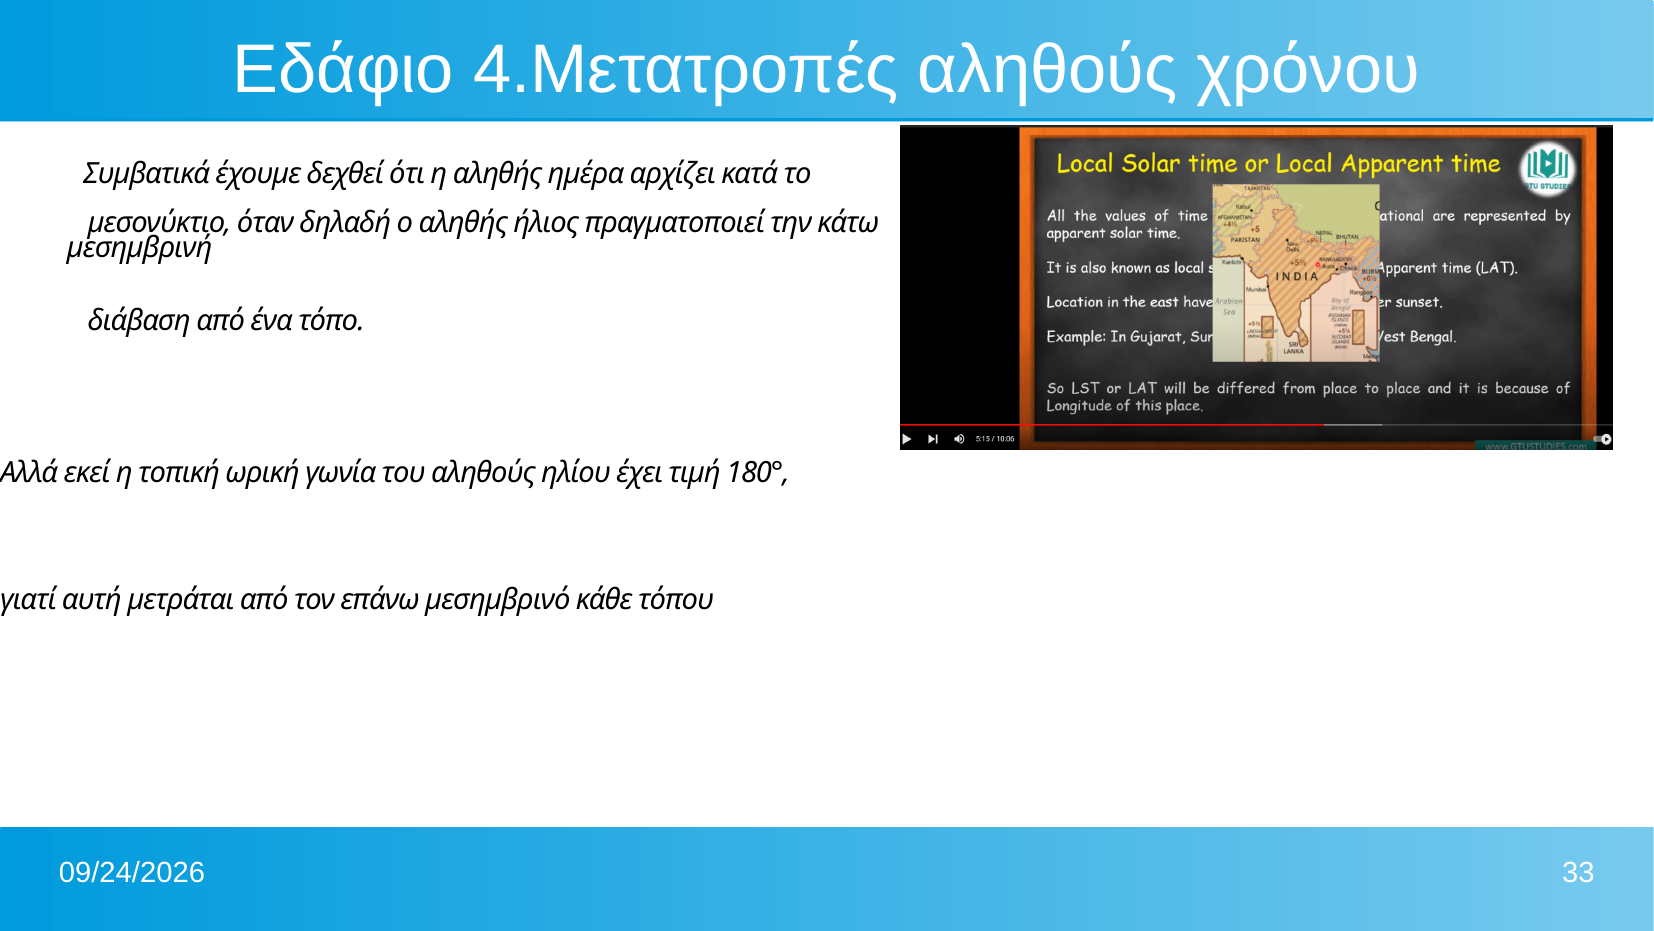

# Εδάφιο 4.Μετατροπές αληθούς χρόνου
Συμβατικά έχουμε δεχθεί ότι η αληθής ημέρα αρχίζει κατά το
μεσονύκτιο, όταν δηλαδή ο αληθής ήλιος πραγματοποιεί την κάτω μεσημβρινή
διάβαση από ένα τόπο.
Αλλά εκεί η τοπική ωρική γωνία του αληθούς ηλίου έχει τιμή 180°,
γιατί αυτή μετράται από τον επάνω μεσημβρινό κάθε τόπου
33